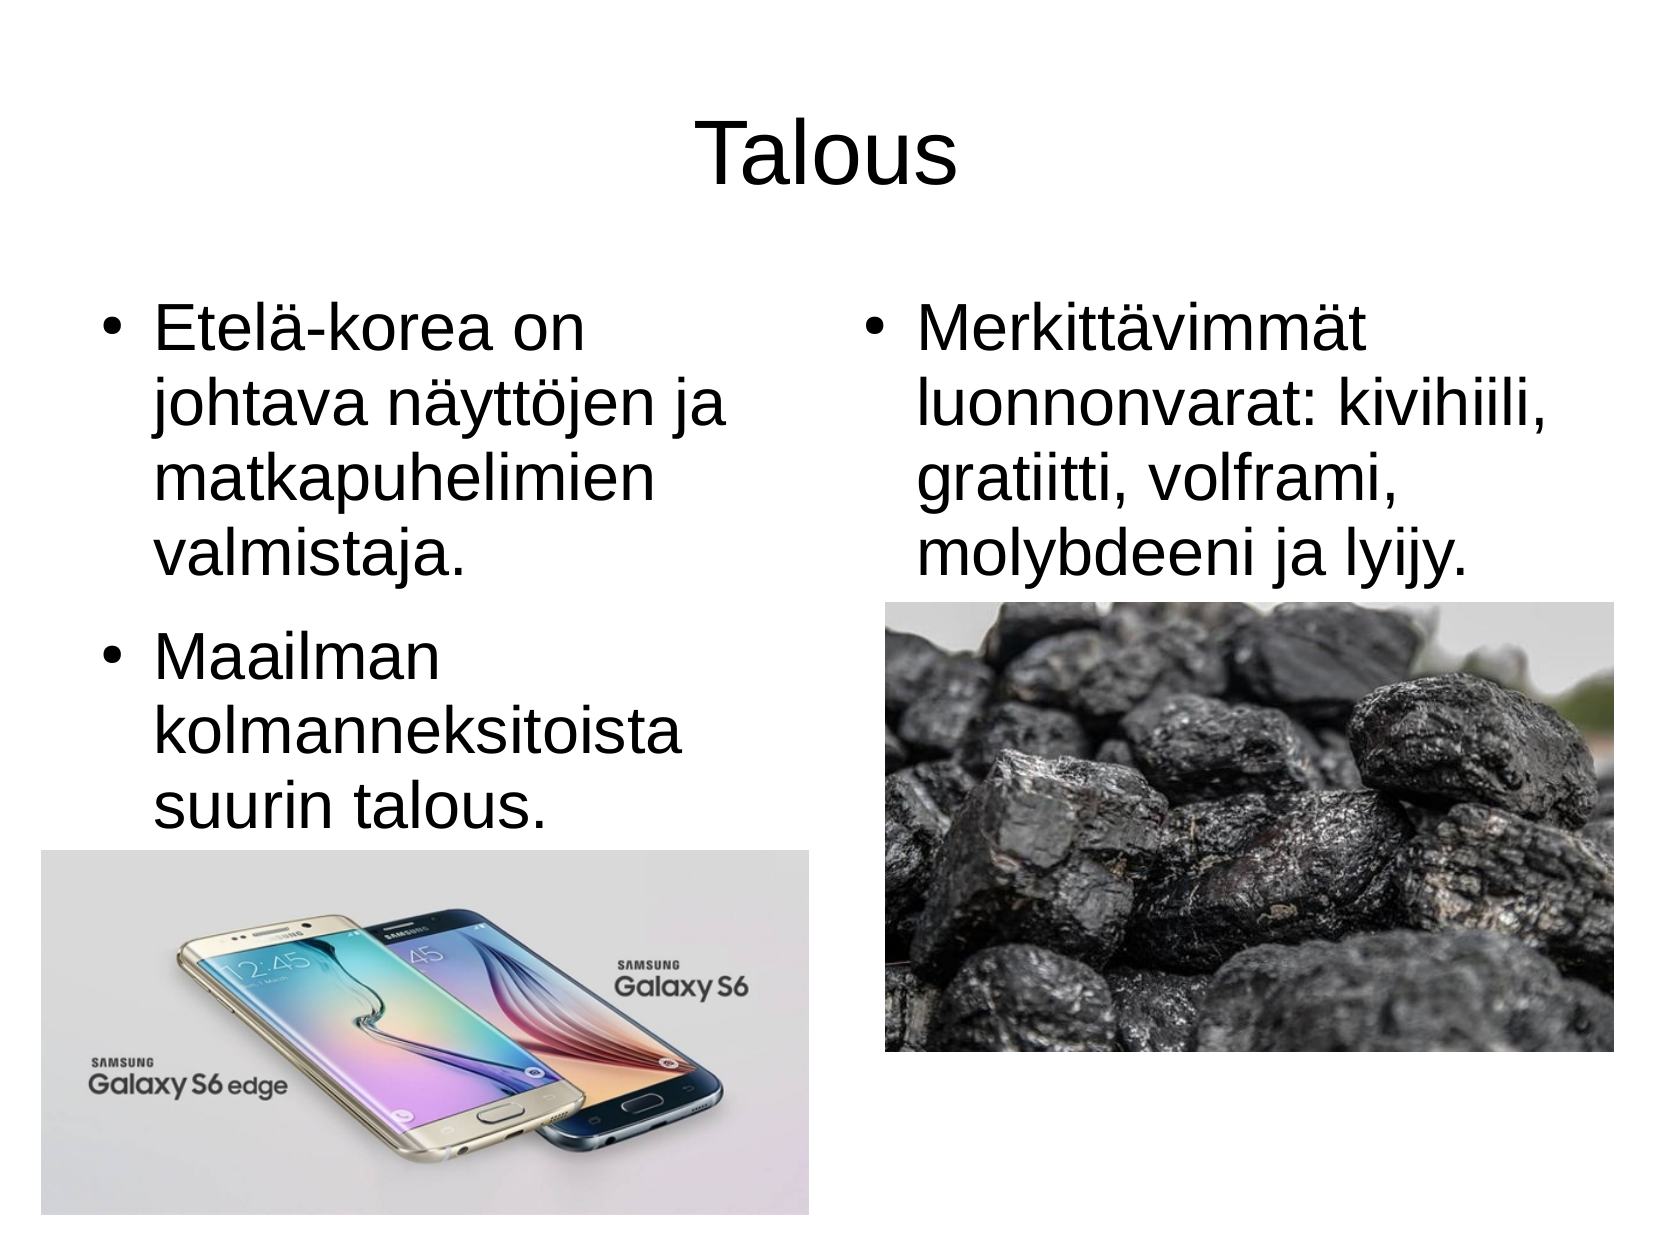

# Talous
Etelä-korea on johtava näyttöjen ja matkapuhelimien valmistaja.
Maailman kolmanneksitoista suurin talous.
Merkittävimmät luonnonvarat: kivihiili, gratiitti, volframi, molybdeeni ja lyijy.